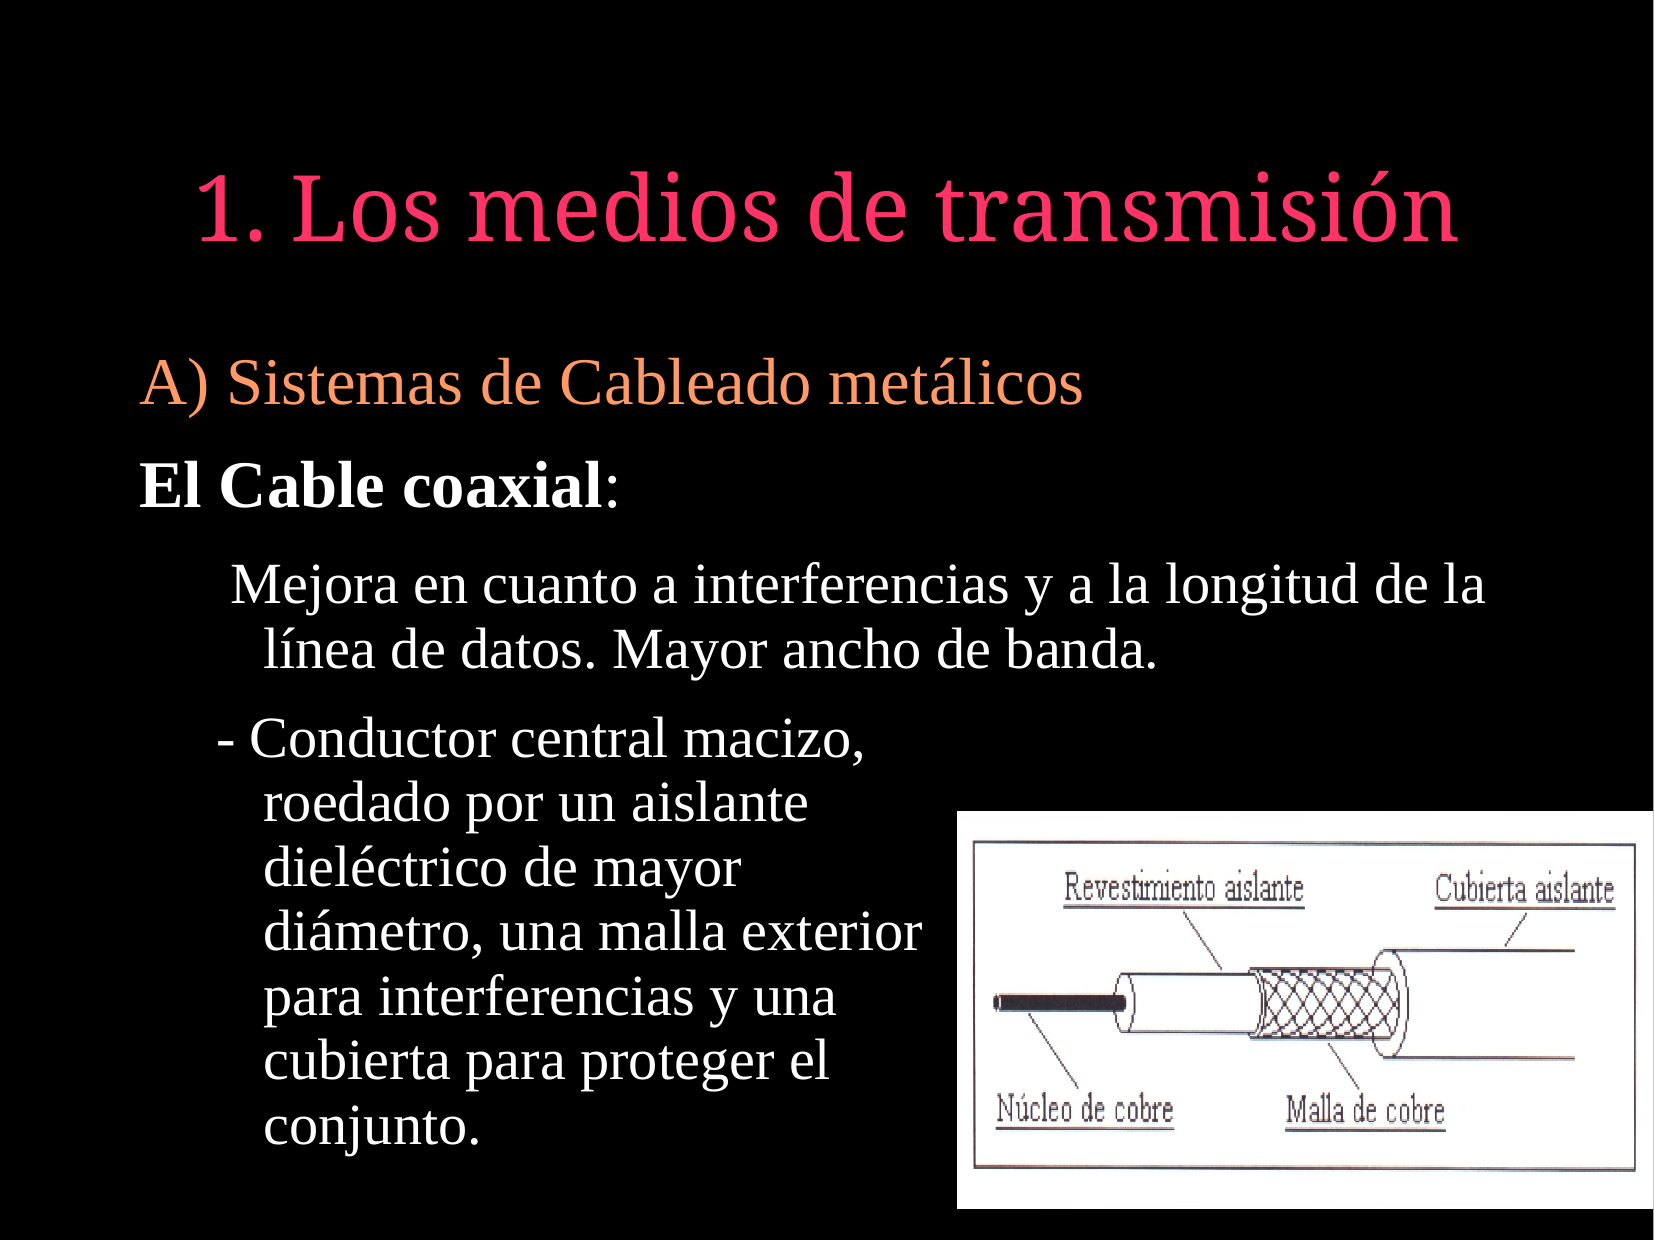

# 1. Los medios de transmisión
A) Sistemas de Cableado metálicos
El Cable coaxial:
 Mejora en cuanto a interferencias y a la longitud de la línea de datos. Mayor ancho de banda.
- Conductor central macizo, roedado por un aislante dieléctrico de mayor diámetro, una malla exterior para interferencias y una cubierta para proteger el conjunto.